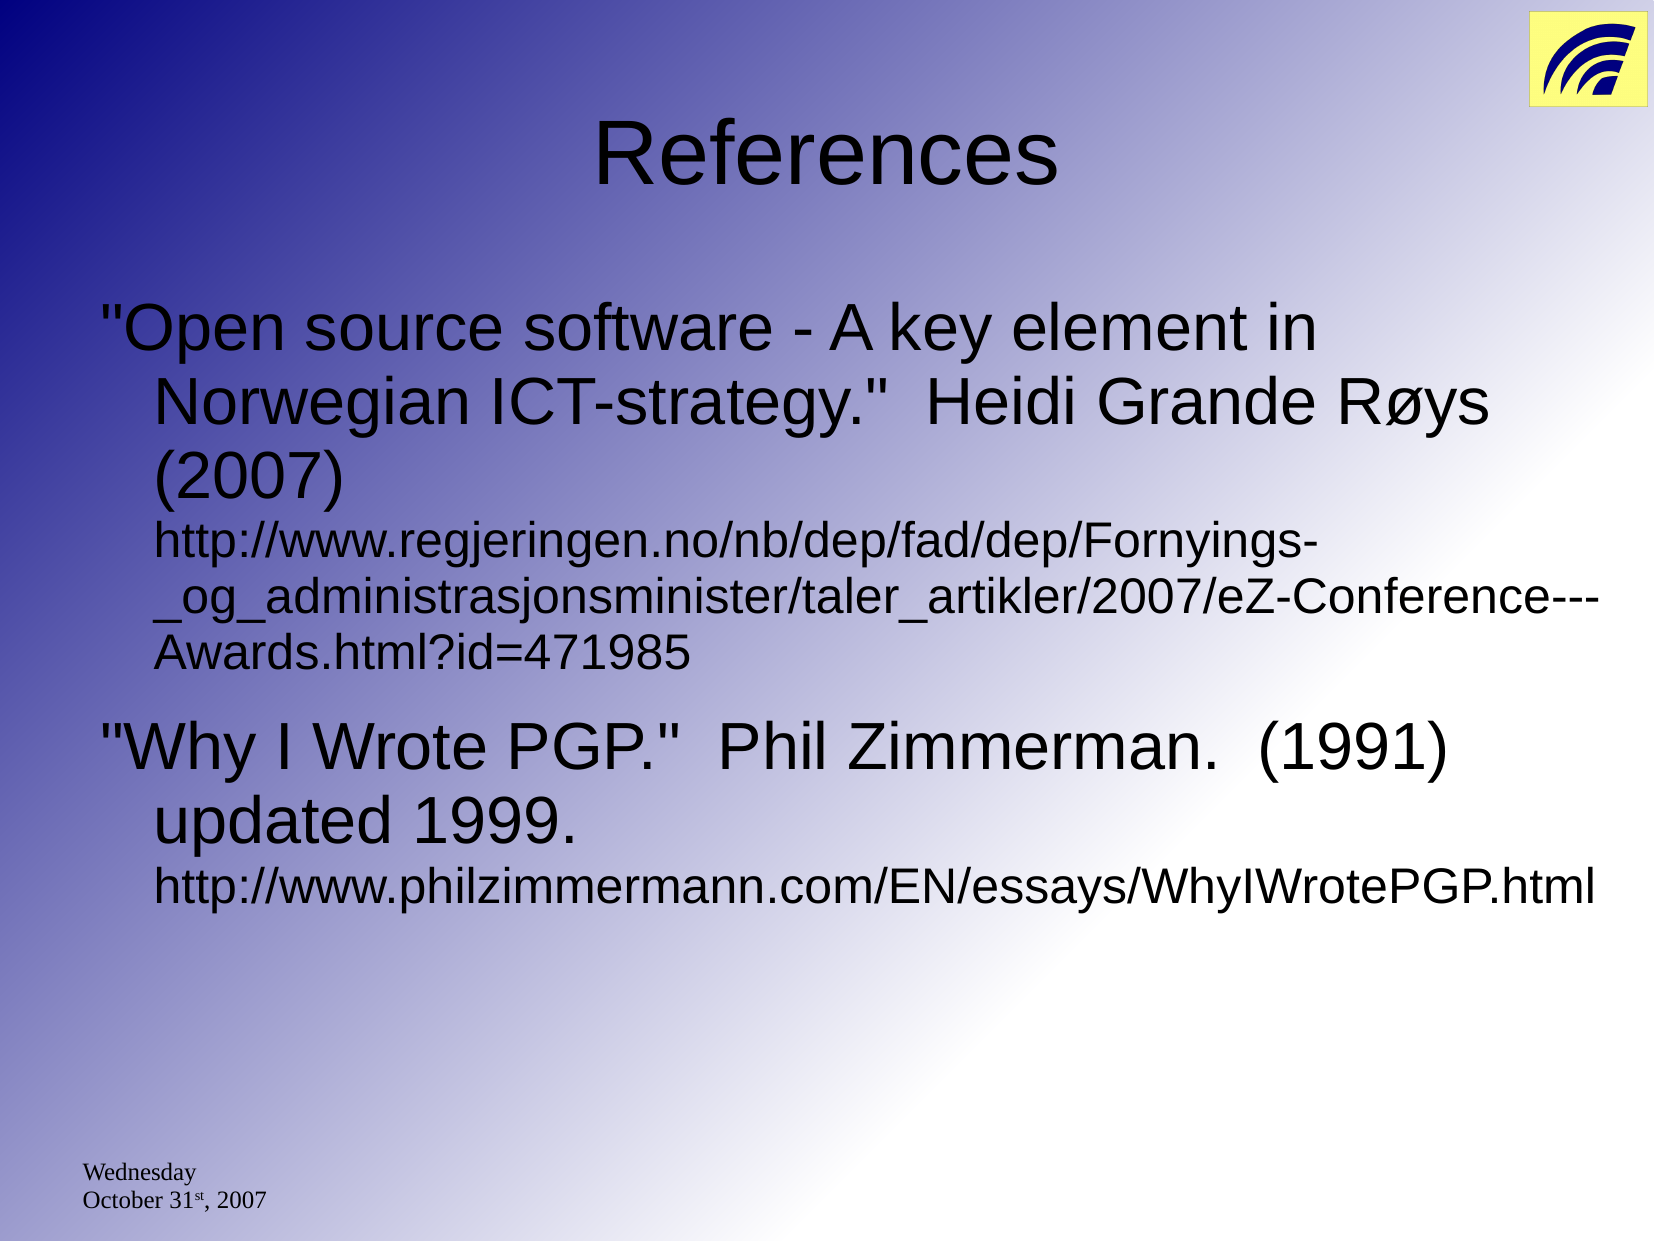

# References
"Open source software - A key element in Norwegian ICT-strategy." Heidi Grande Røys (2007)
http://www.regjeringen.no/nb/dep/fad/dep/Fornyings-_og_administrasjonsminister/taler_artikler/2007/eZ-Conference---Awards.html?id=471985
"Why I Wrote PGP." Phil Zimmerman. (1991) updated 1999.
http://www.philzimmermann.com/EN/essays/WhyIWrotePGP.html